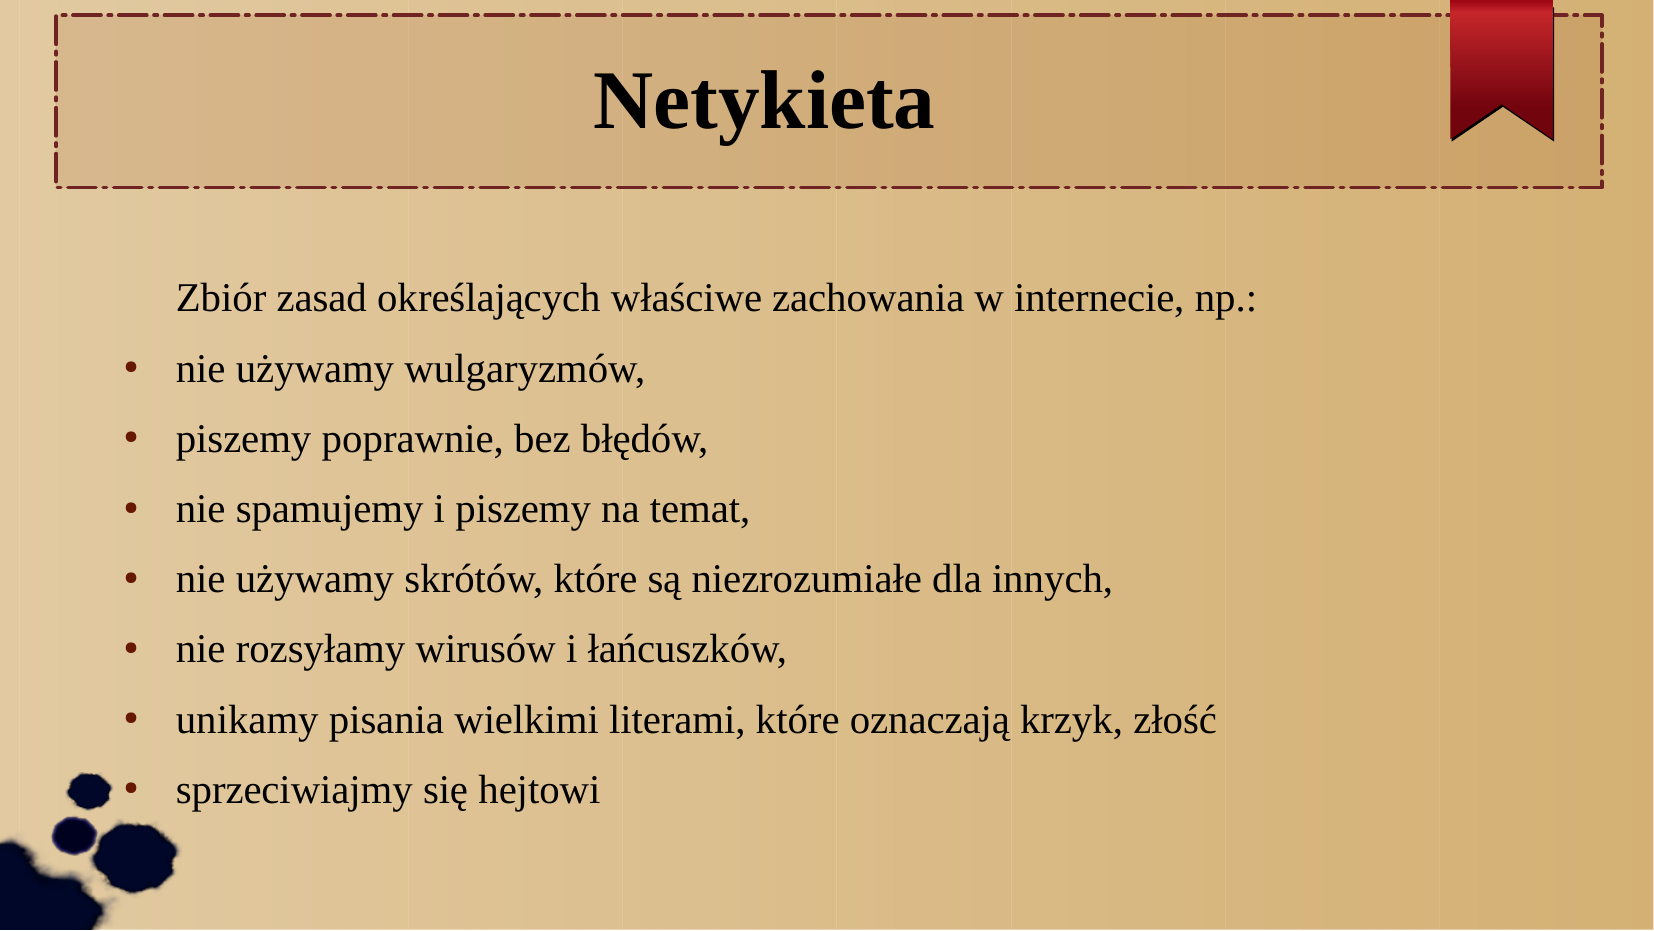

# Netykieta
Zbiór zasad określających właściwe zachowania w internecie, np.:
nie używamy wulgaryzmów,
piszemy poprawnie, bez błędów,
nie spamujemy i piszemy na temat,
nie używamy skrótów, które są niezrozumiałe dla innych,
nie rozsyłamy wirusów i łańcuszków,
unikamy pisania wielkimi literami, które oznaczają krzyk, złość
sprzeciwiajmy się hejtowi